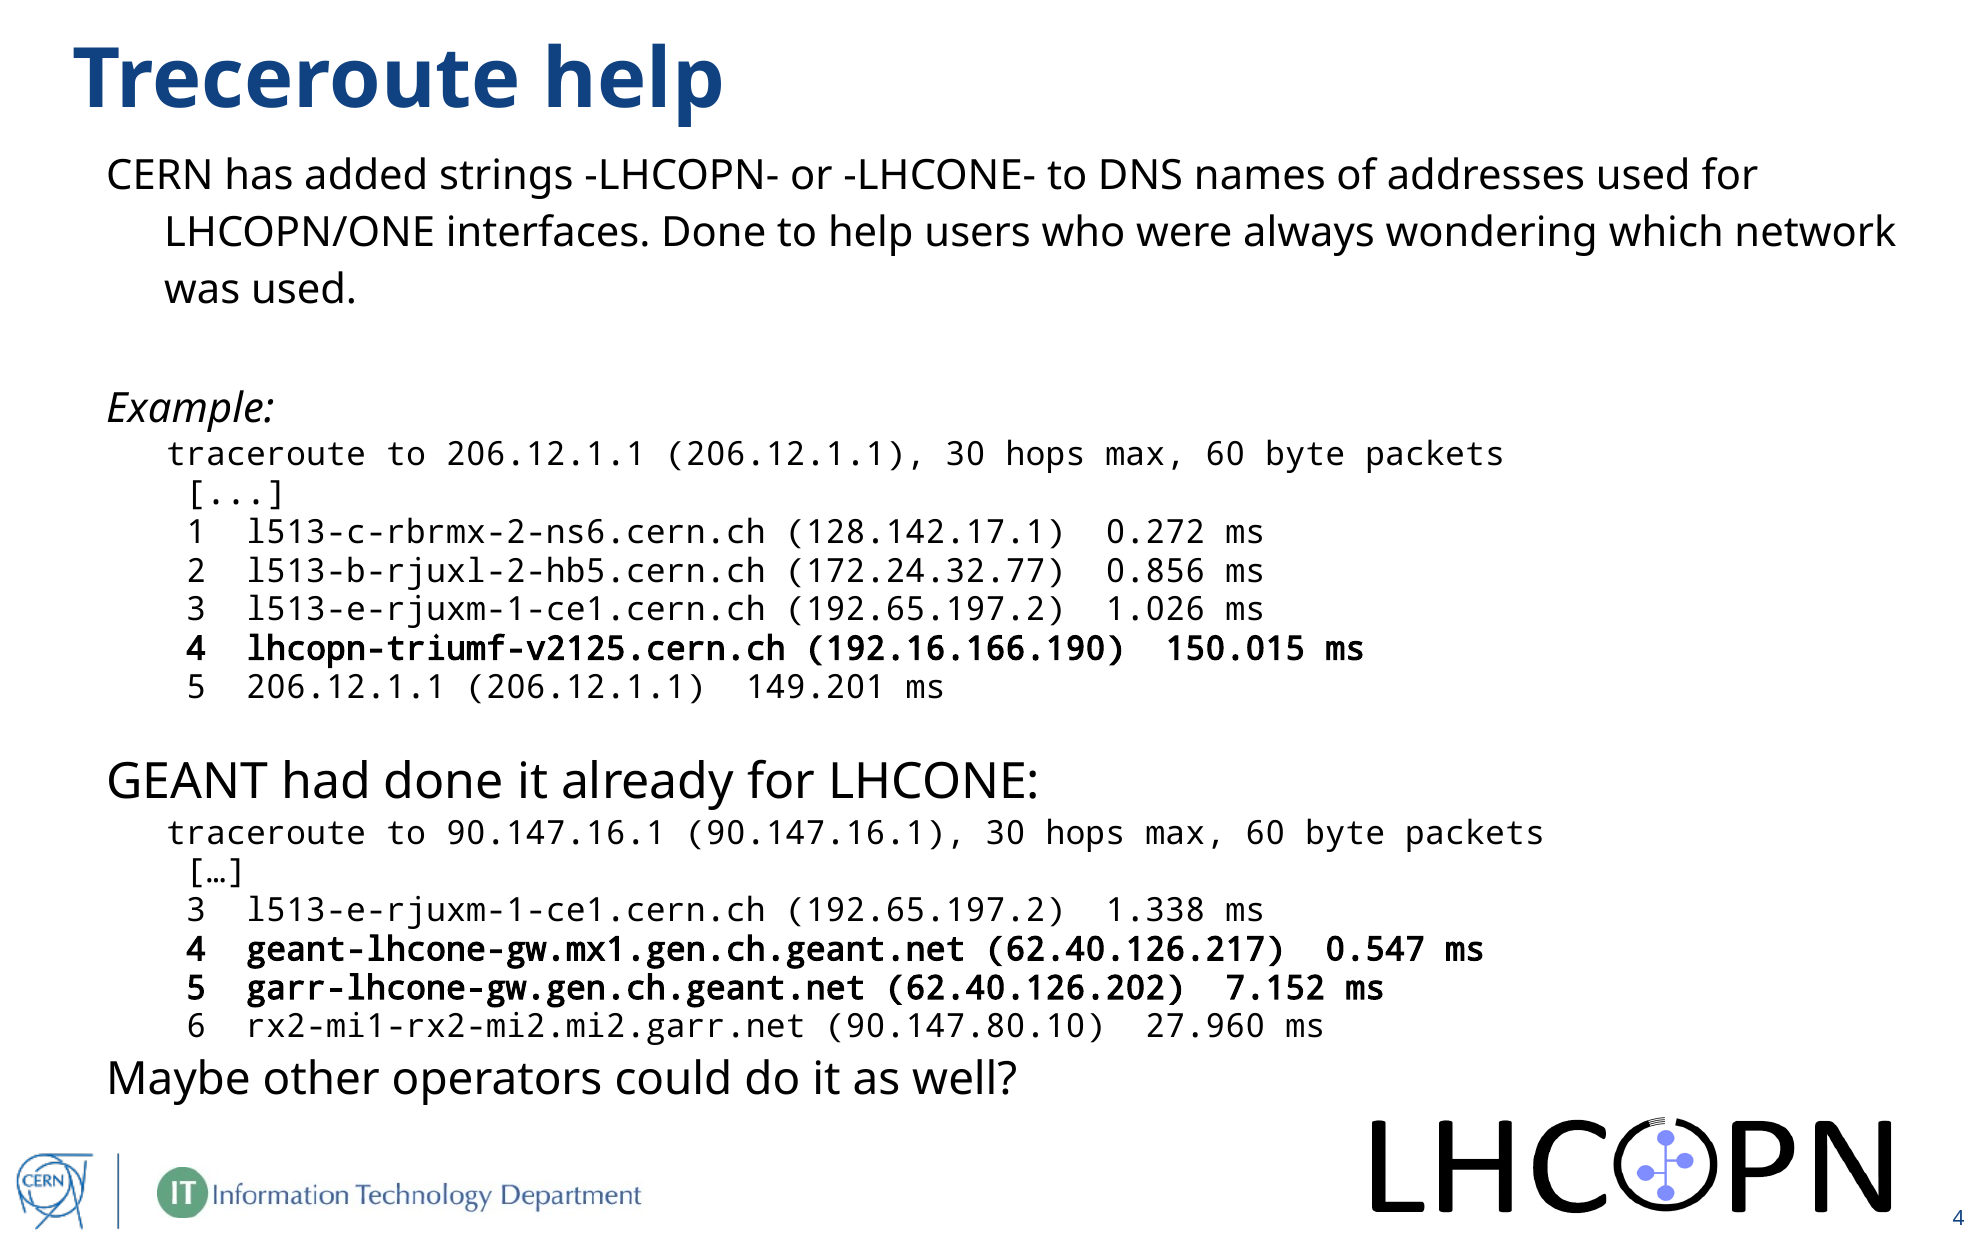

# Treceroute help
CERN has added strings -LHCOPN- or -LHCONE- to DNS names of addresses used for LHCOPN/ONE interfaces. Done to help users who were always wondering which network was used.
Example:
 traceroute to 206.12.1.1 (206.12.1.1), 30 hops max, 60 byte packets
 [...]
 1 l513-c-rbrmx-2-ns6.cern.ch (128.142.17.1) 0.272 ms
 2 l513-b-rjuxl-2-hb5.cern.ch (172.24.32.77) 0.856 ms
 3 l513-e-rjuxm-1-ce1.cern.ch (192.65.197.2) 1.026 ms
 4 lhcopn-triumf-v2125.cern.ch (192.16.166.190) 150.015 ms
 5 206.12.1.1 (206.12.1.1) 149.201 ms
GEANT had done it already for LHCONE:
 traceroute to 90.147.16.1 (90.147.16.1), 30 hops max, 60 byte packets
 […]
 3 l513-e-rjuxm-1-ce1.cern.ch (192.65.197.2) 1.338 ms
 4 geant-lhcone-gw.mx1.gen.ch.geant.net (62.40.126.217) 0.547 ms
 5 garr-lhcone-gw.gen.ch.geant.net (62.40.126.202) 7.152 ms
 6 rx2-mi1-rx2-mi2.mi2.garr.net (90.147.80.10) 27.960 ms
Maybe other operators could do it as well?